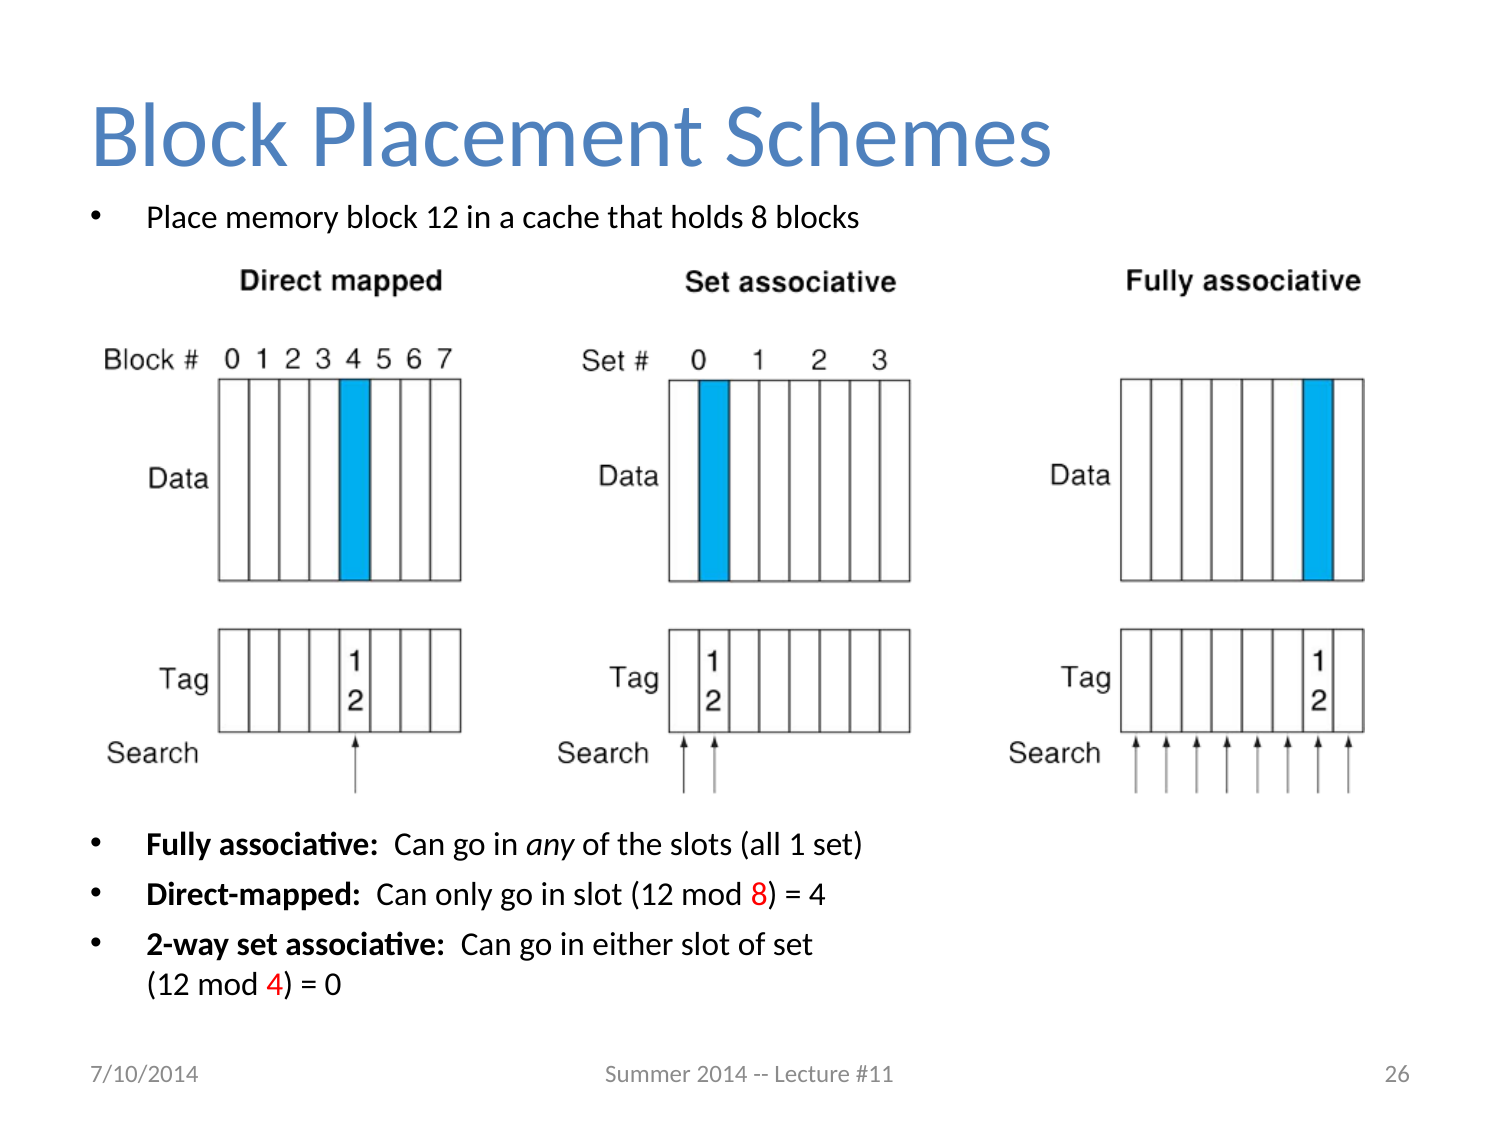

# Block Placement Schemes
Place memory block 12 in a cache that holds 8 blocks
Fully associative: Can go in any of the slots (all 1 set)
Direct-mapped: Can only go in slot (12 mod 8) = 4
2-way set associative: Can go in either slot of set
(12 mod 4) = 0
7/10/2014
Summer 2014 -- Lecture #11